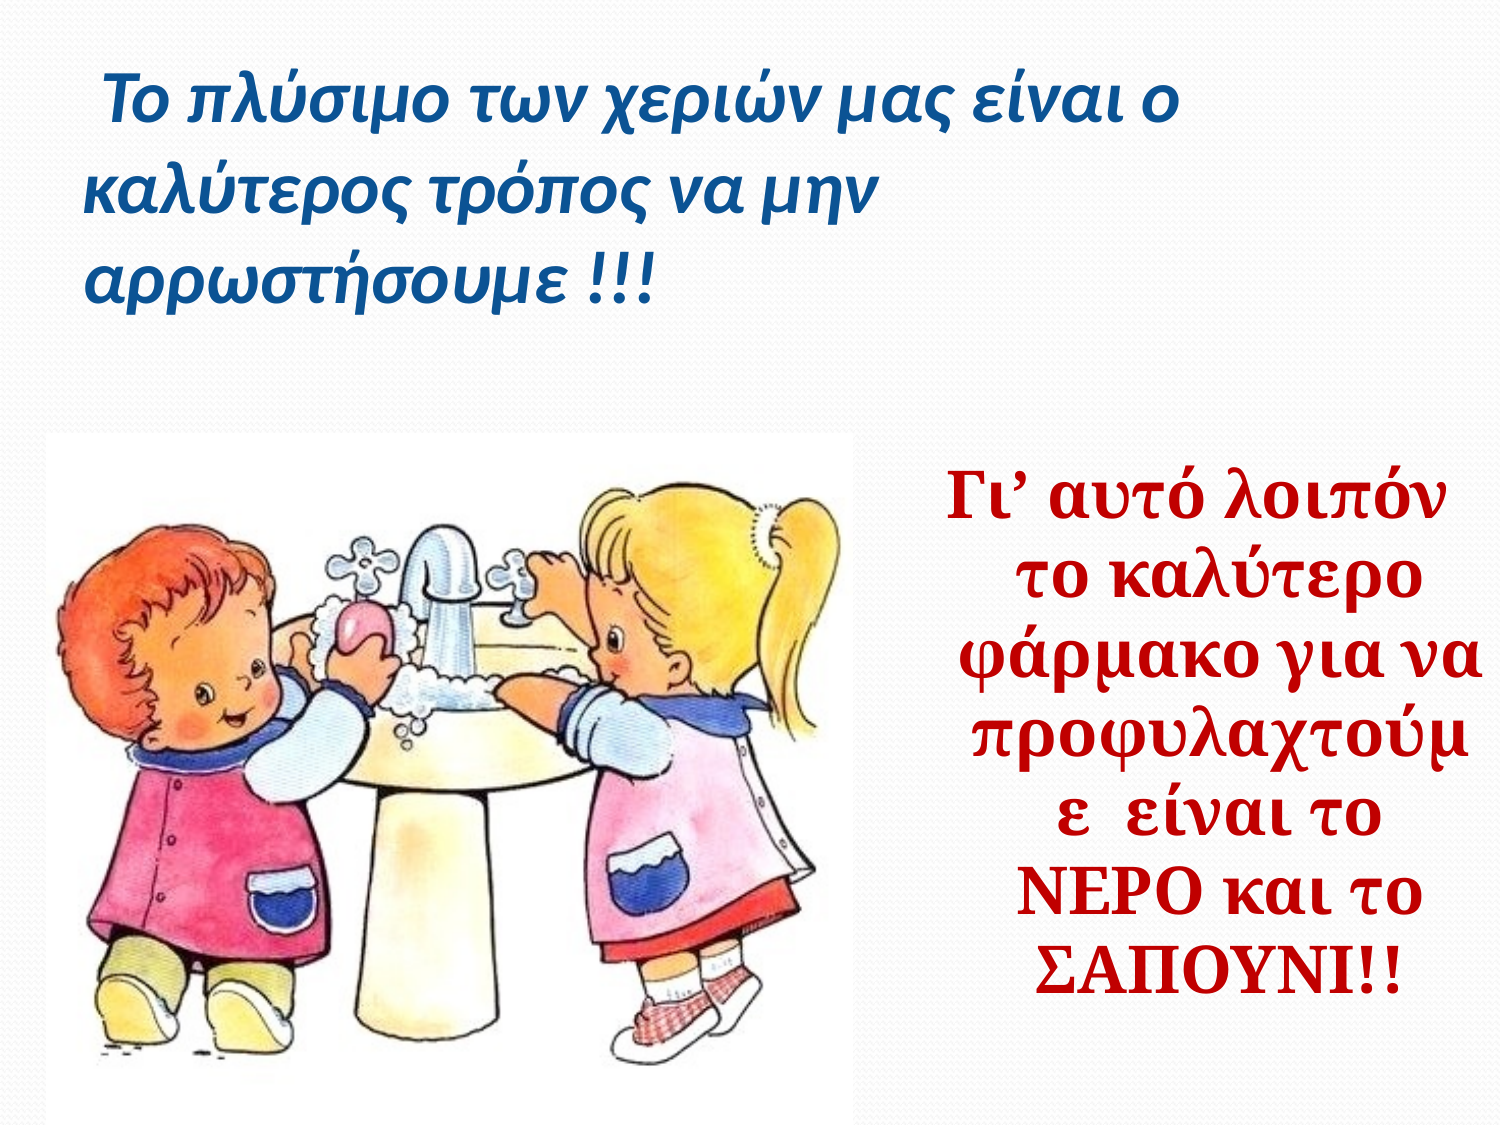

# Το πλύσιμο των χεριών μας είναι ο καλύτερος τρόπος να μην αρρωστήσουμε !!!
Γι’ αυτό λοιπόν το καλύτερο φάρμακο για να προφυλαχτούμε είναι το ΝΕΡΟ και το ΣΑΠΟΥΝΙ!!